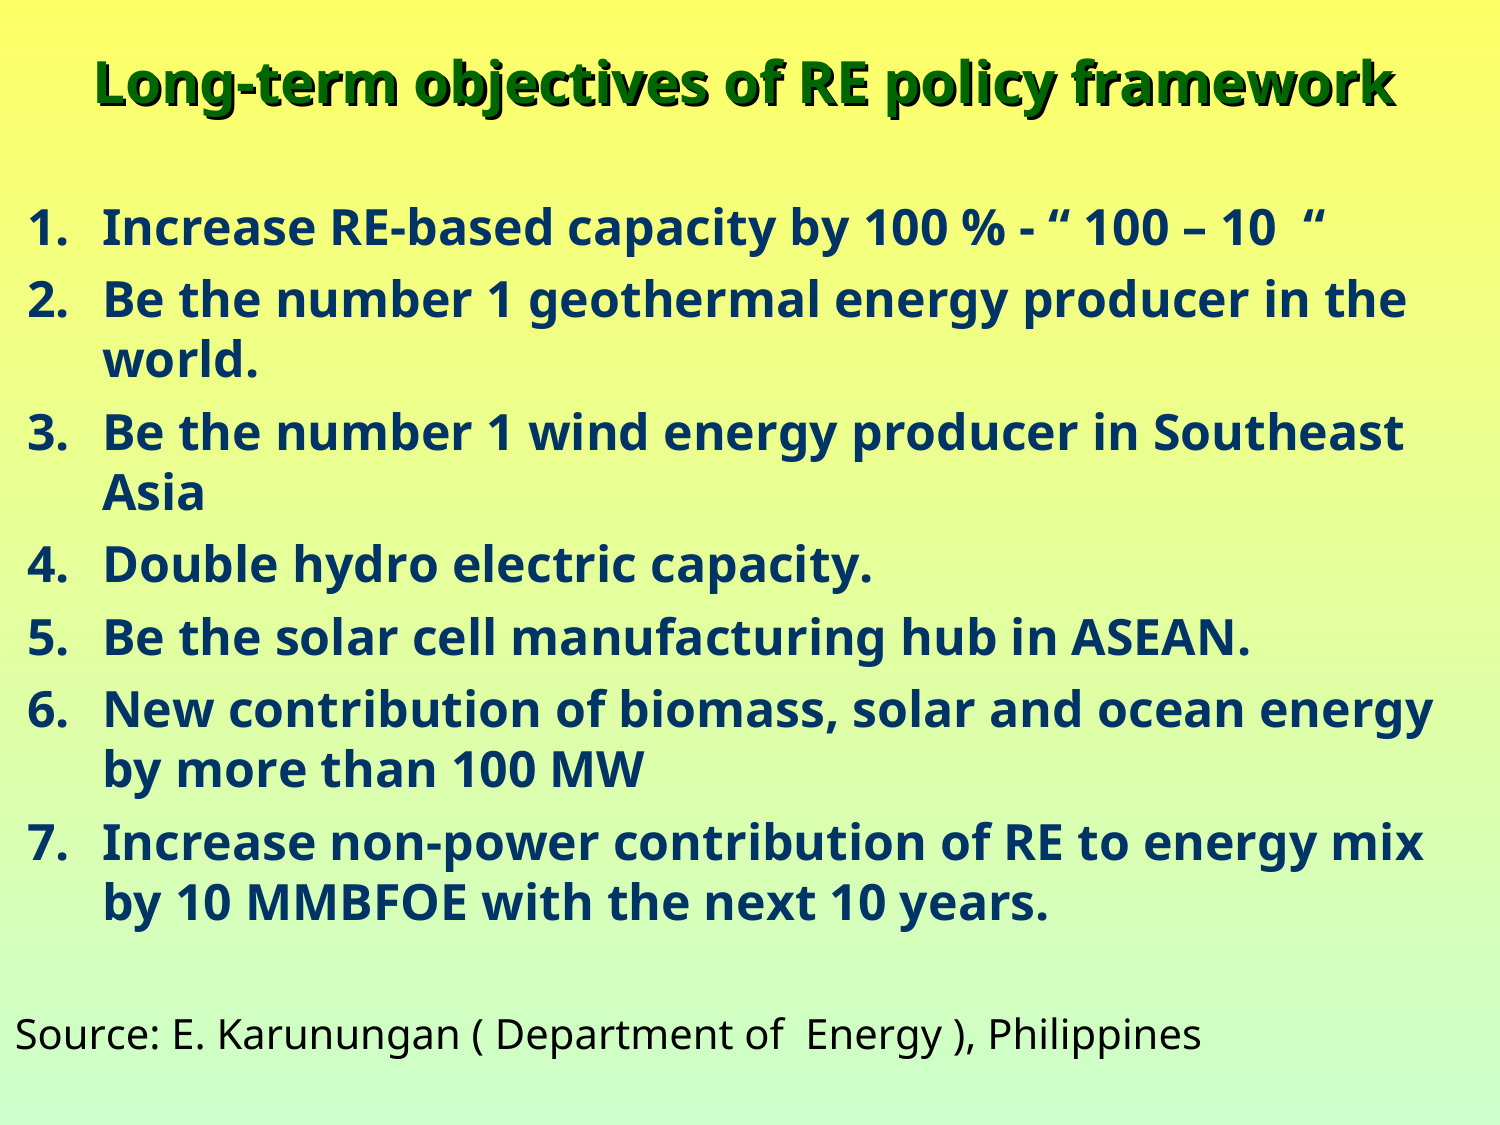

# Long-term objectives of RE policy framework
Increase RE-based capacity by 100 % - “ 100 – 10 “
Be the number 1 geothermal energy producer in the 	world.
Be the number 1 wind energy producer in Southeast 	Asia
Double hydro electric capacity.
Be the solar cell manufacturing hub in ASEAN.
New contribution of biomass, solar and ocean energy 	by more than 100 MW
Increase non-power contribution of RE to energy mix 	by 10 MMBFOE with the next 10 years.
Source: E. Karunungan ( Department of Energy ), Philippines